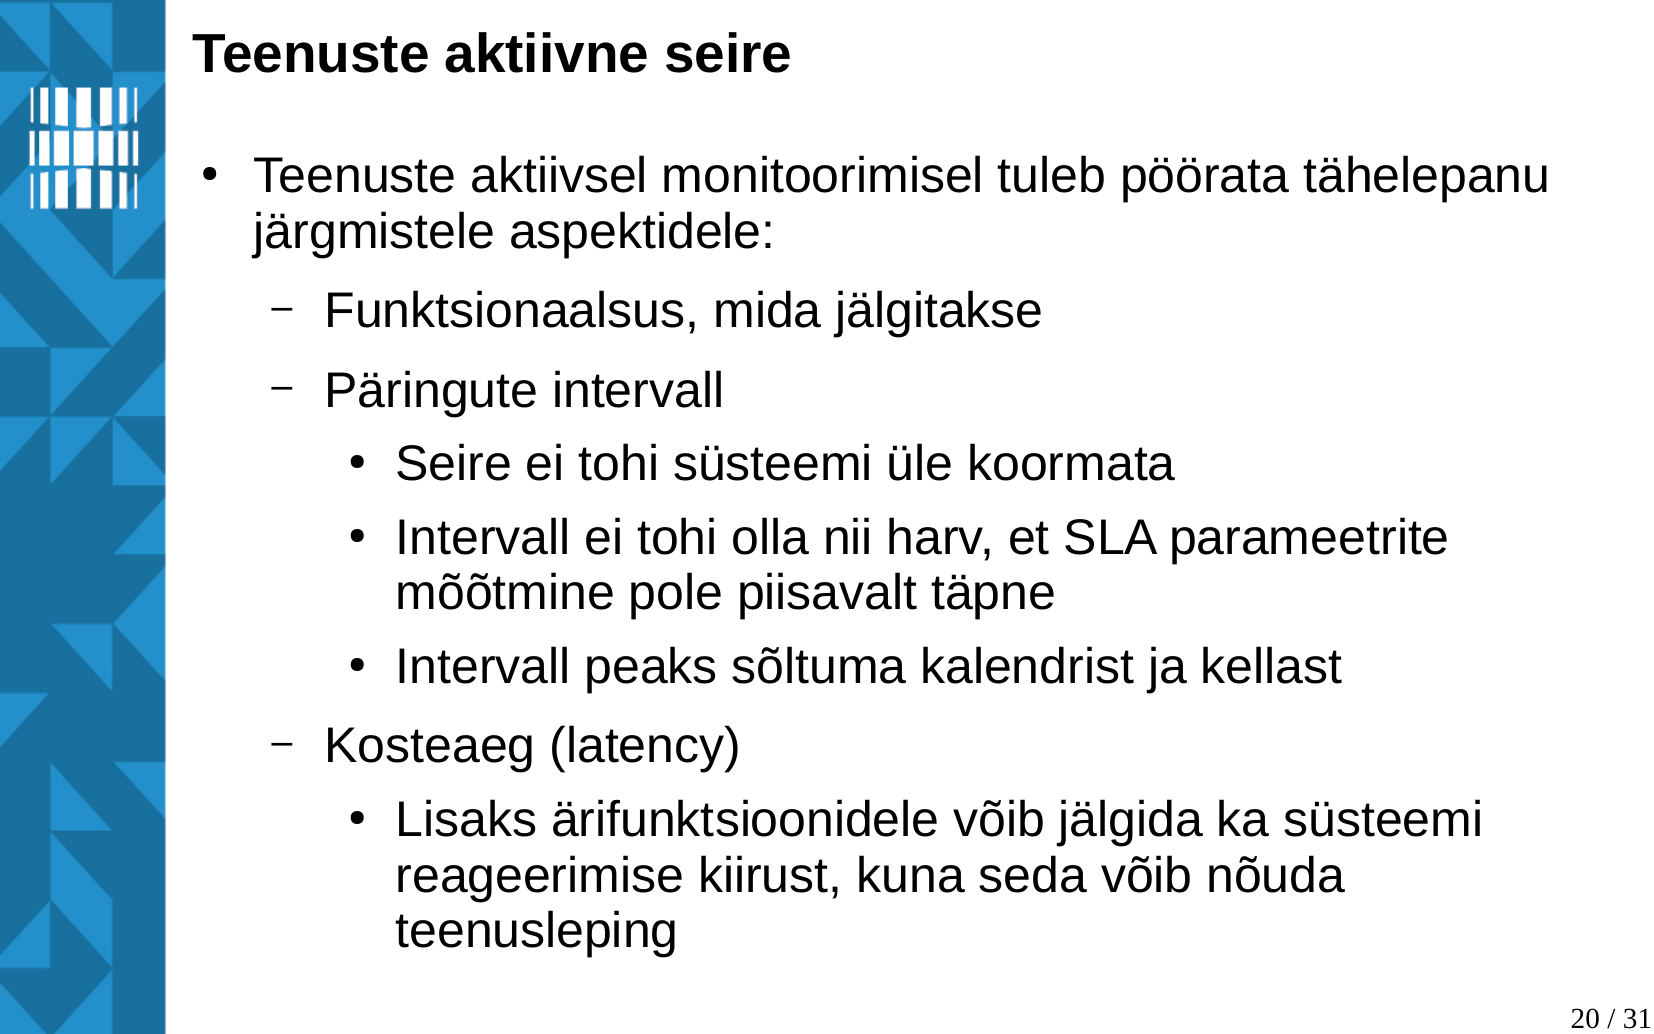

# Teenuste aktiivne seire
Teenuste aktiivsel monitoorimisel tuleb pöörata tähelepanu järgmistele aspektidele:
Funktsionaalsus, mida jälgitakse
Päringute intervall
Seire ei tohi süsteemi üle koormata
Intervall ei tohi olla nii harv, et SLA parameetrite mõõtmine pole piisavalt täpne
Intervall peaks sõltuma kalendrist ja kellast
Kosteaeg (latency)
Lisaks ärifunktsioonidele võib jälgida ka süsteemi reageerimise kiirust, kuna seda võib nõuda teenusleping
20